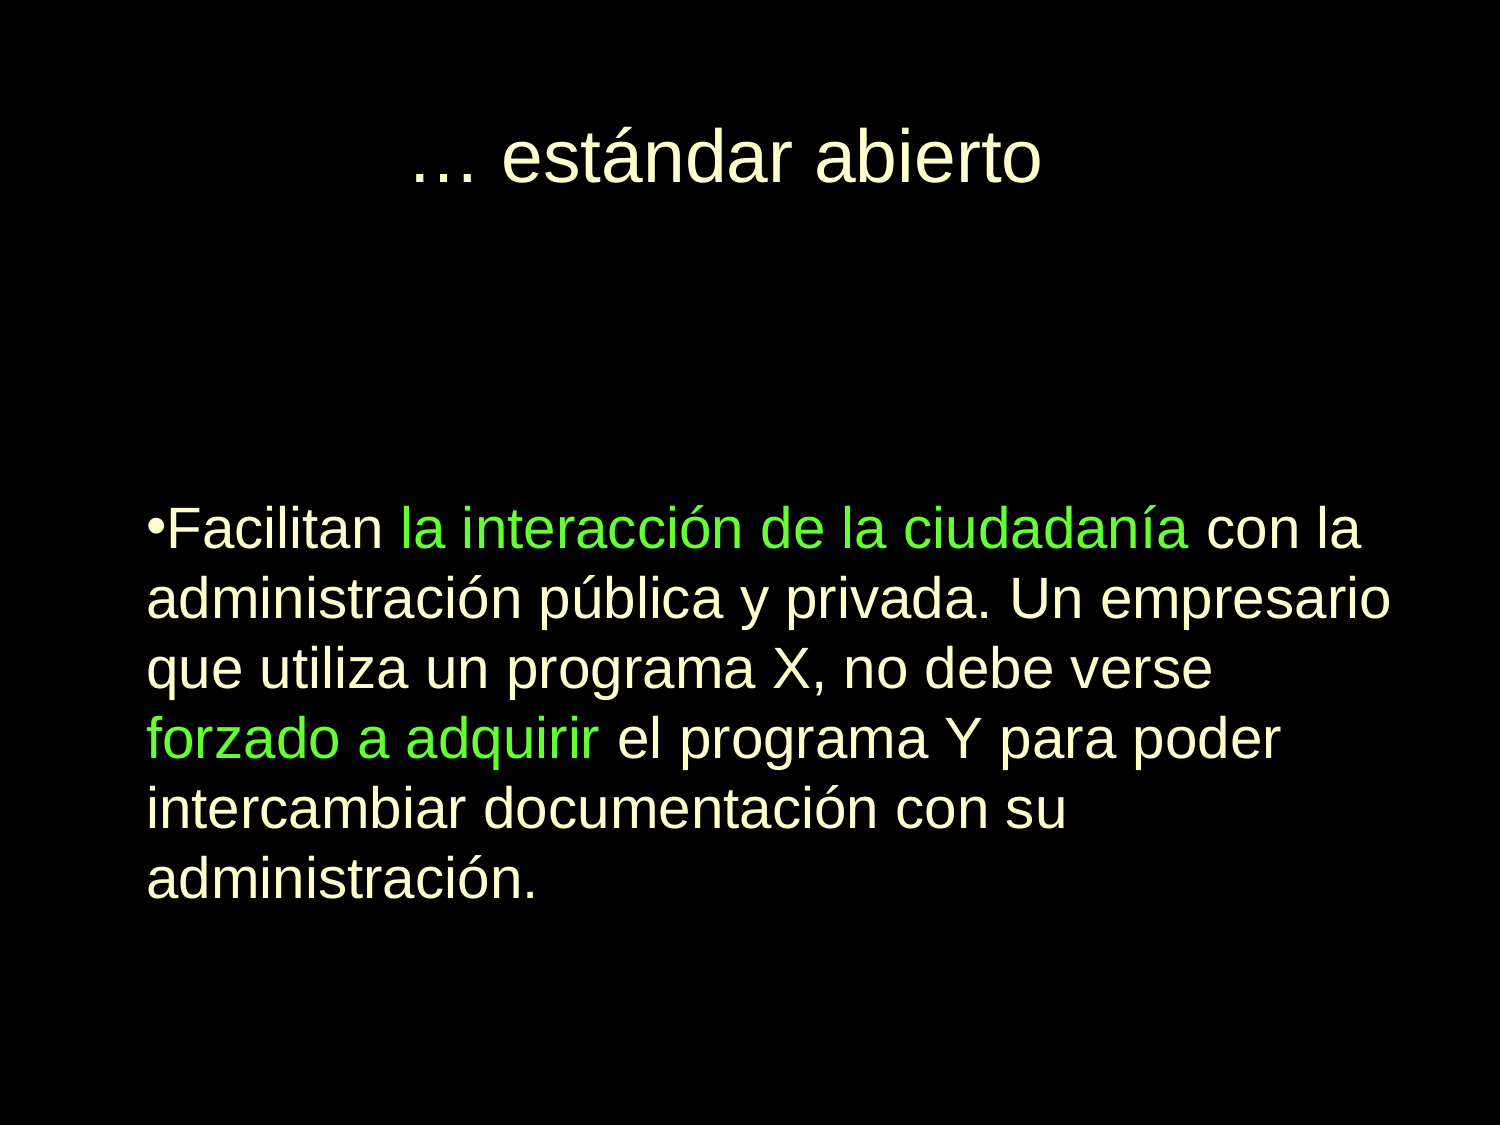

… estándar abierto
Facilitan la interacción de la ciudadanía con la administración pública y privada. Un empresario que utiliza un programa X, no debe verse forzado a adquirir el programa Y para poder intercambiar documentación con su administración.